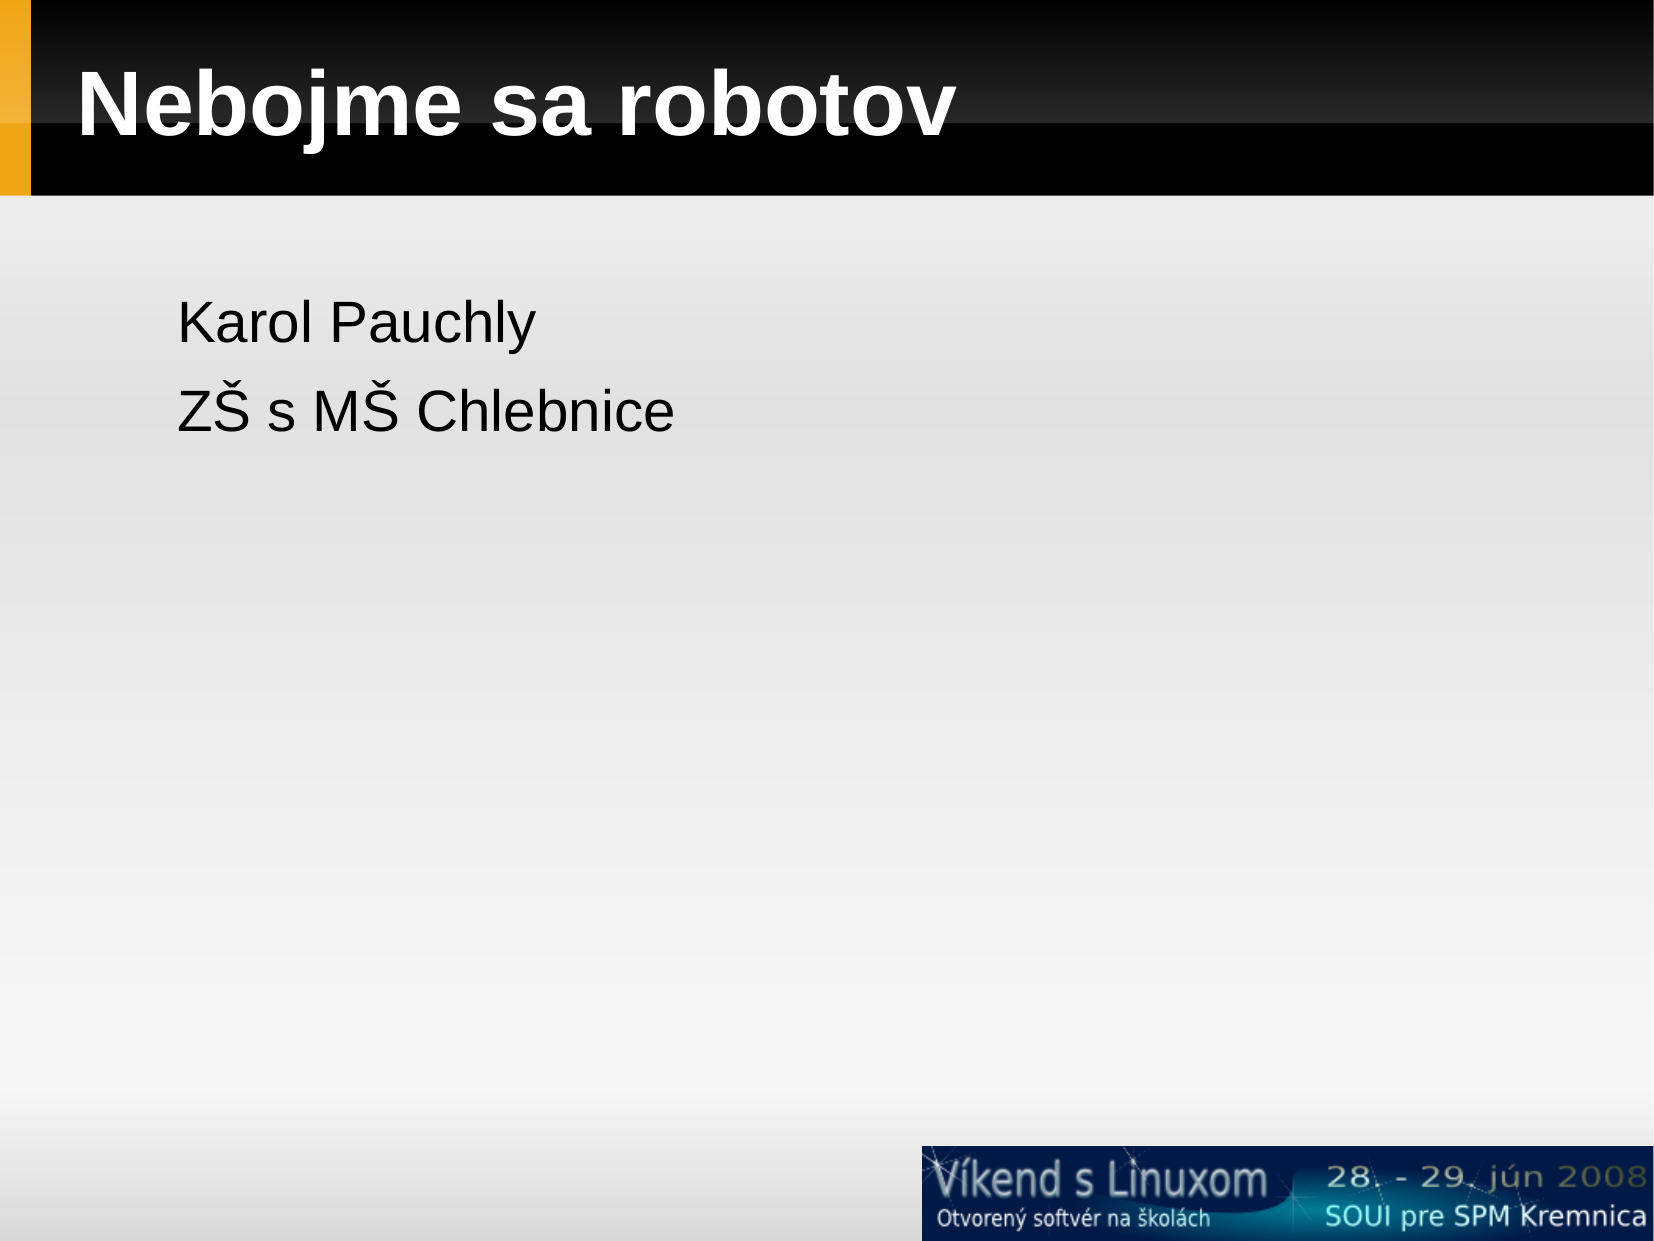

# Nebojme sa robotov
Karol Pauchly
ZŠ s MŠ Chlebnice